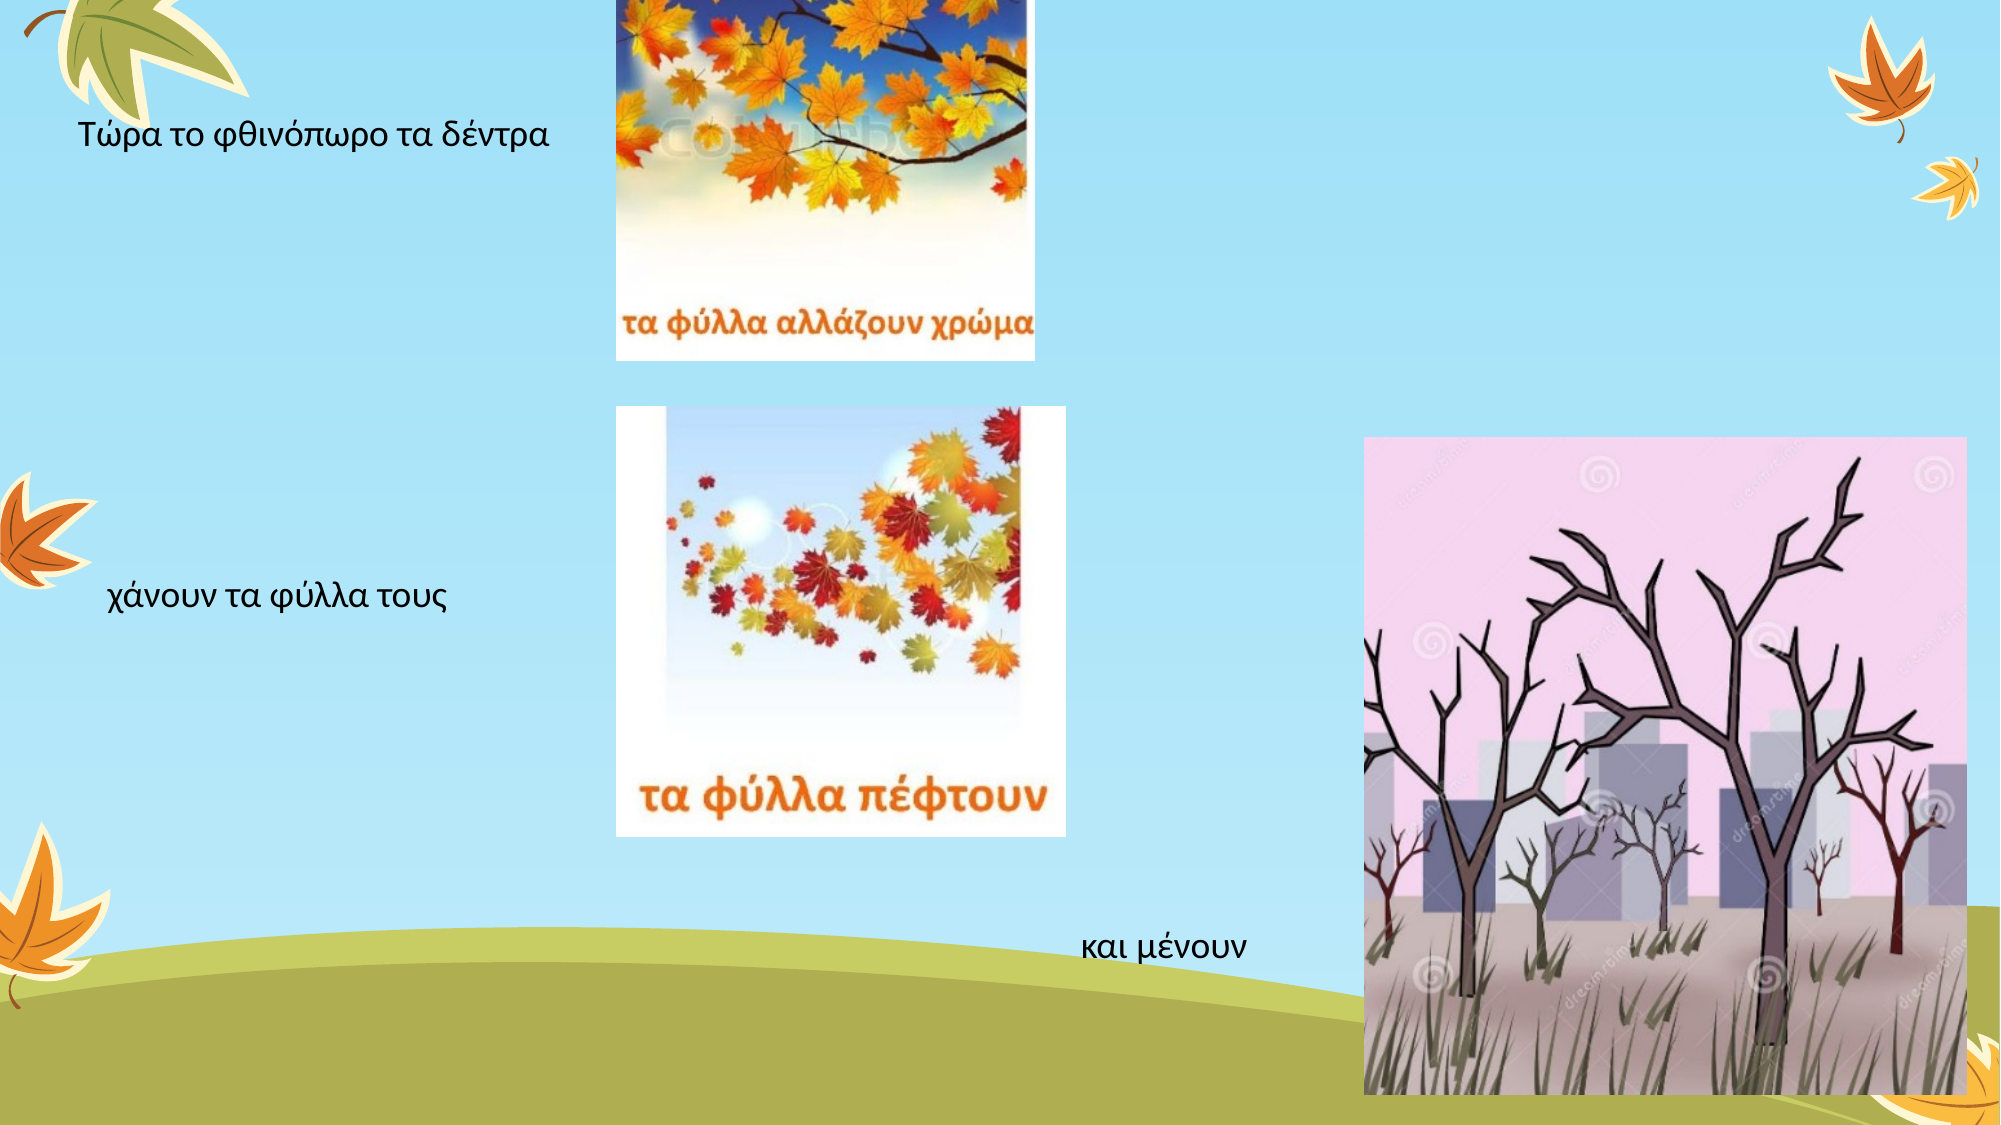

Τώρα το φθινόπωρο τα δέντρα
χάνουν τα φύλλα τους
και μένουν